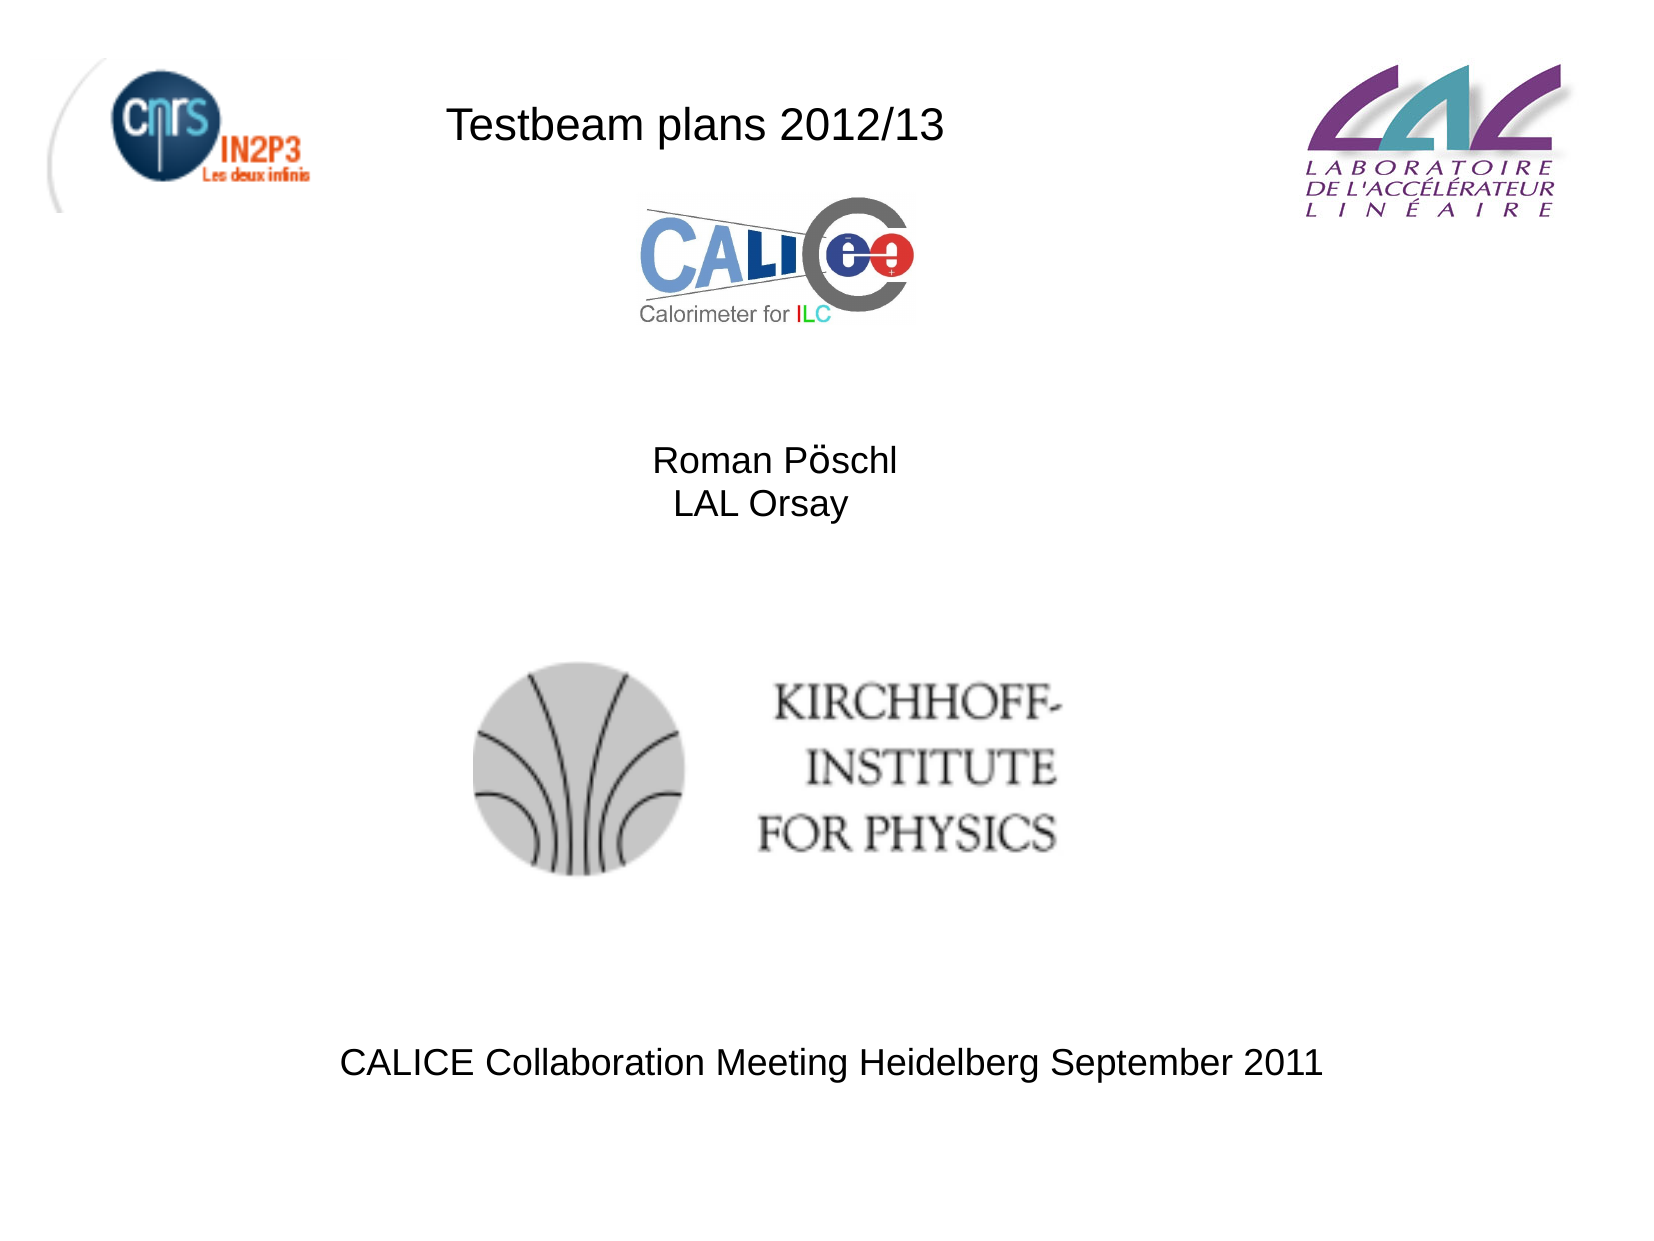

Testbeam plans 2012/13
 Roman Pöschl
 LAL Orsay
CALICE Collaboration Meeting Heidelberg September 2011